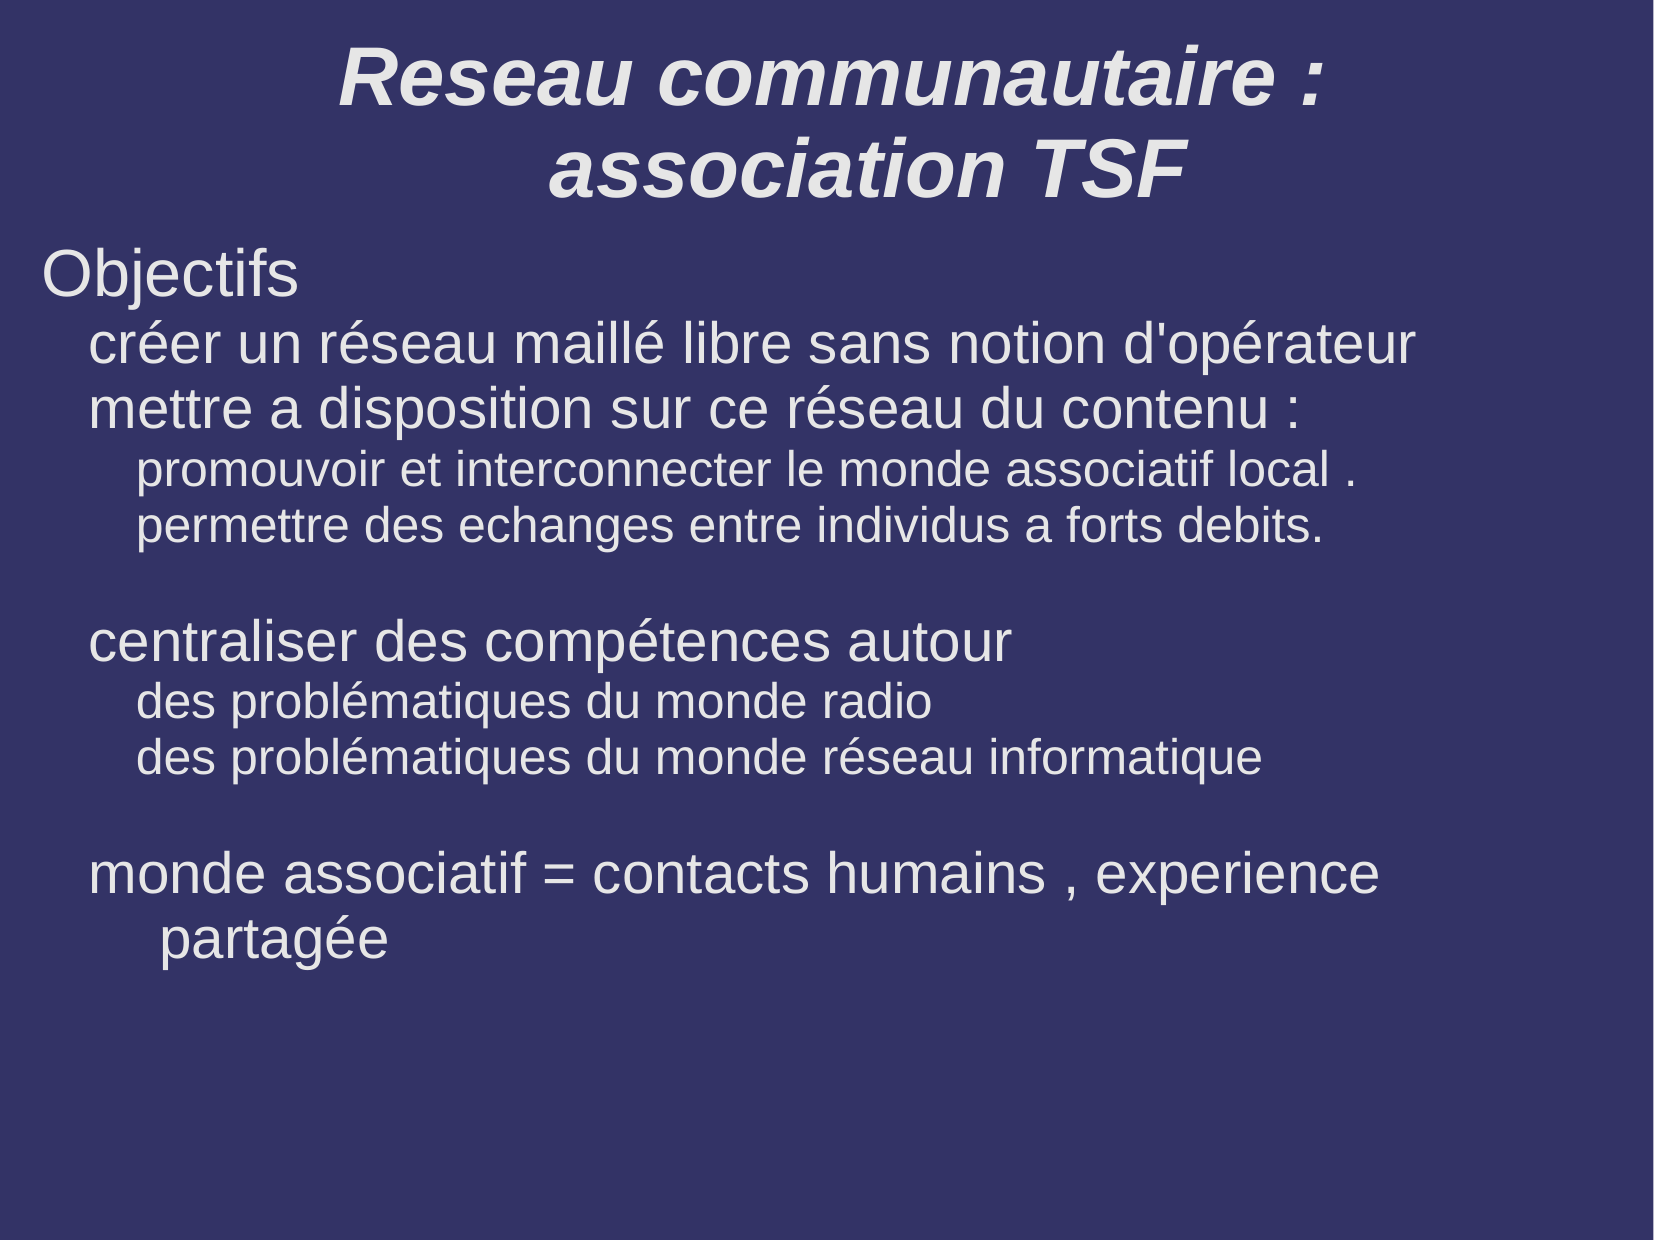

# Reseau communautaire : association TSF
Objectifs
créer un réseau maillé libre sans notion d'opérateur
mettre a disposition sur ce réseau du contenu :
promouvoir et interconnecter le monde associatif local .
permettre des echanges entre individus a forts debits.
centraliser des compétences autour
des problématiques du monde radio
des problématiques du monde réseau informatique
monde associatif = contacts humains , experience partagée